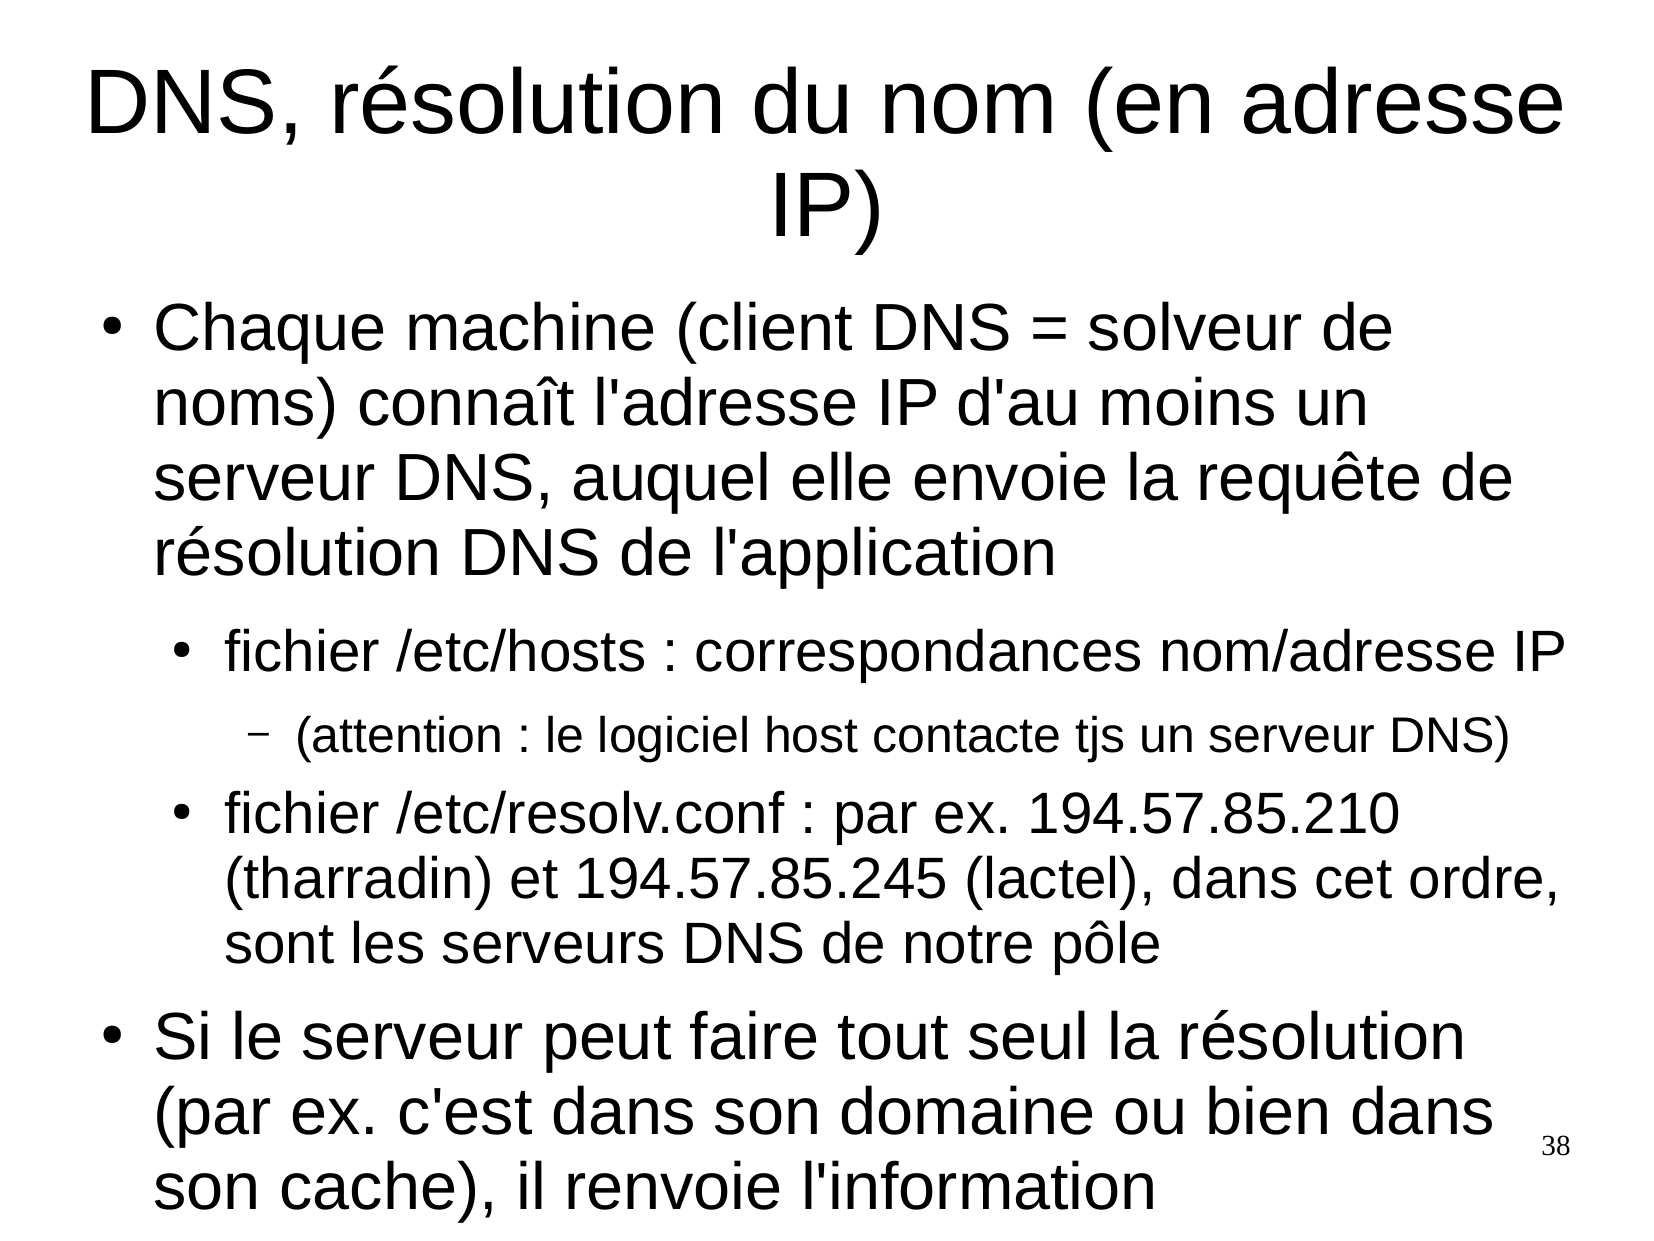

# DNS, résolution du nom (en adresse IP)
Chaque machine (client DNS = solveur de noms) connaît l'adresse IP d'au moins un serveur DNS, auquel elle envoie la requête de résolution DNS de l'application
fichier /etc/hosts : correspondances nom/adresse IP
(attention : le logiciel host contacte tjs un serveur DNS)
fichier /etc/resolv.conf : par ex. 194.57.85.210 (tharradin) et 194.57.85.245 (lactel), dans cet ordre, sont les serveurs DNS de notre pôle
Si le serveur peut faire tout seul la résolution (par ex. c'est dans son domaine ou bien dans son cache), il renvoie l'information
38